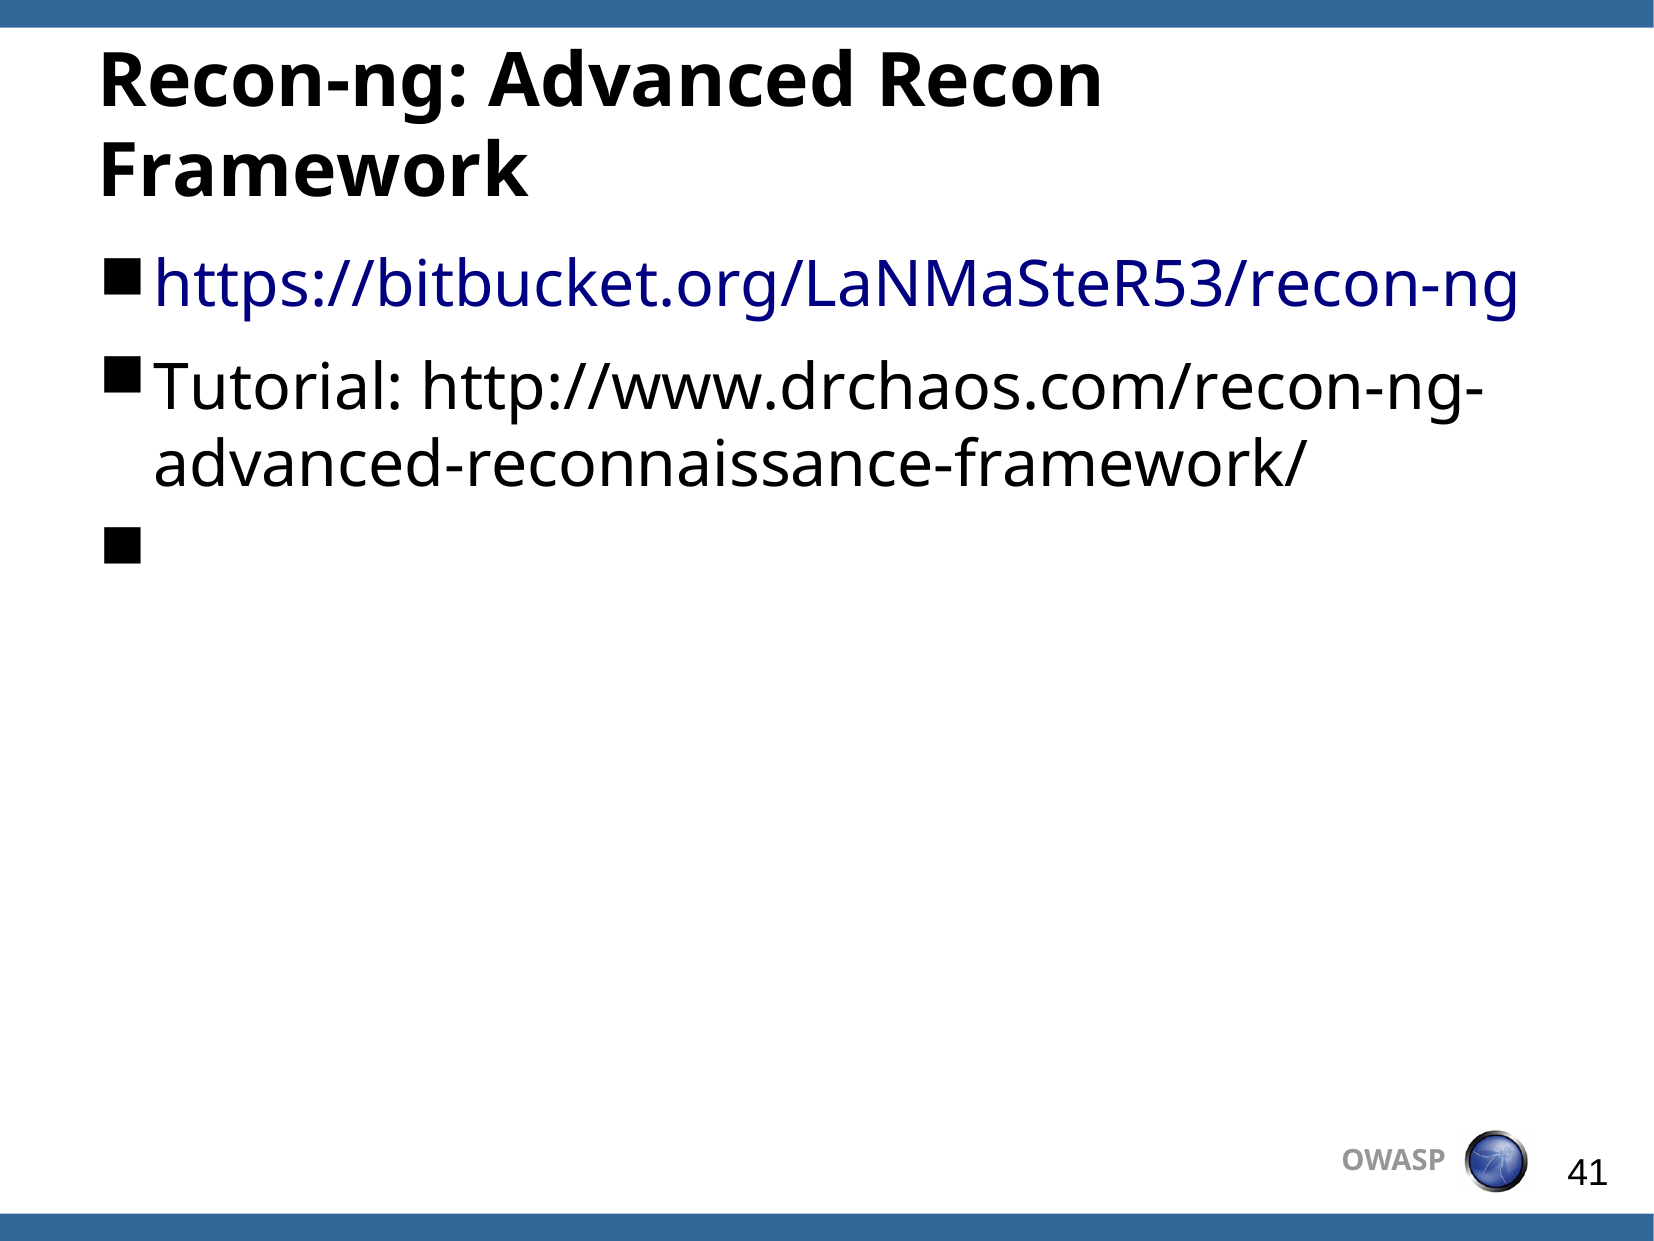

# Recon-ng: Advanced Recon Framework
https://bitbucket.org/LaNMaSteR53/recon-ng
Tutorial: http://www.drchaos.com/recon-ng-advanced-reconnaissance-framework/
41